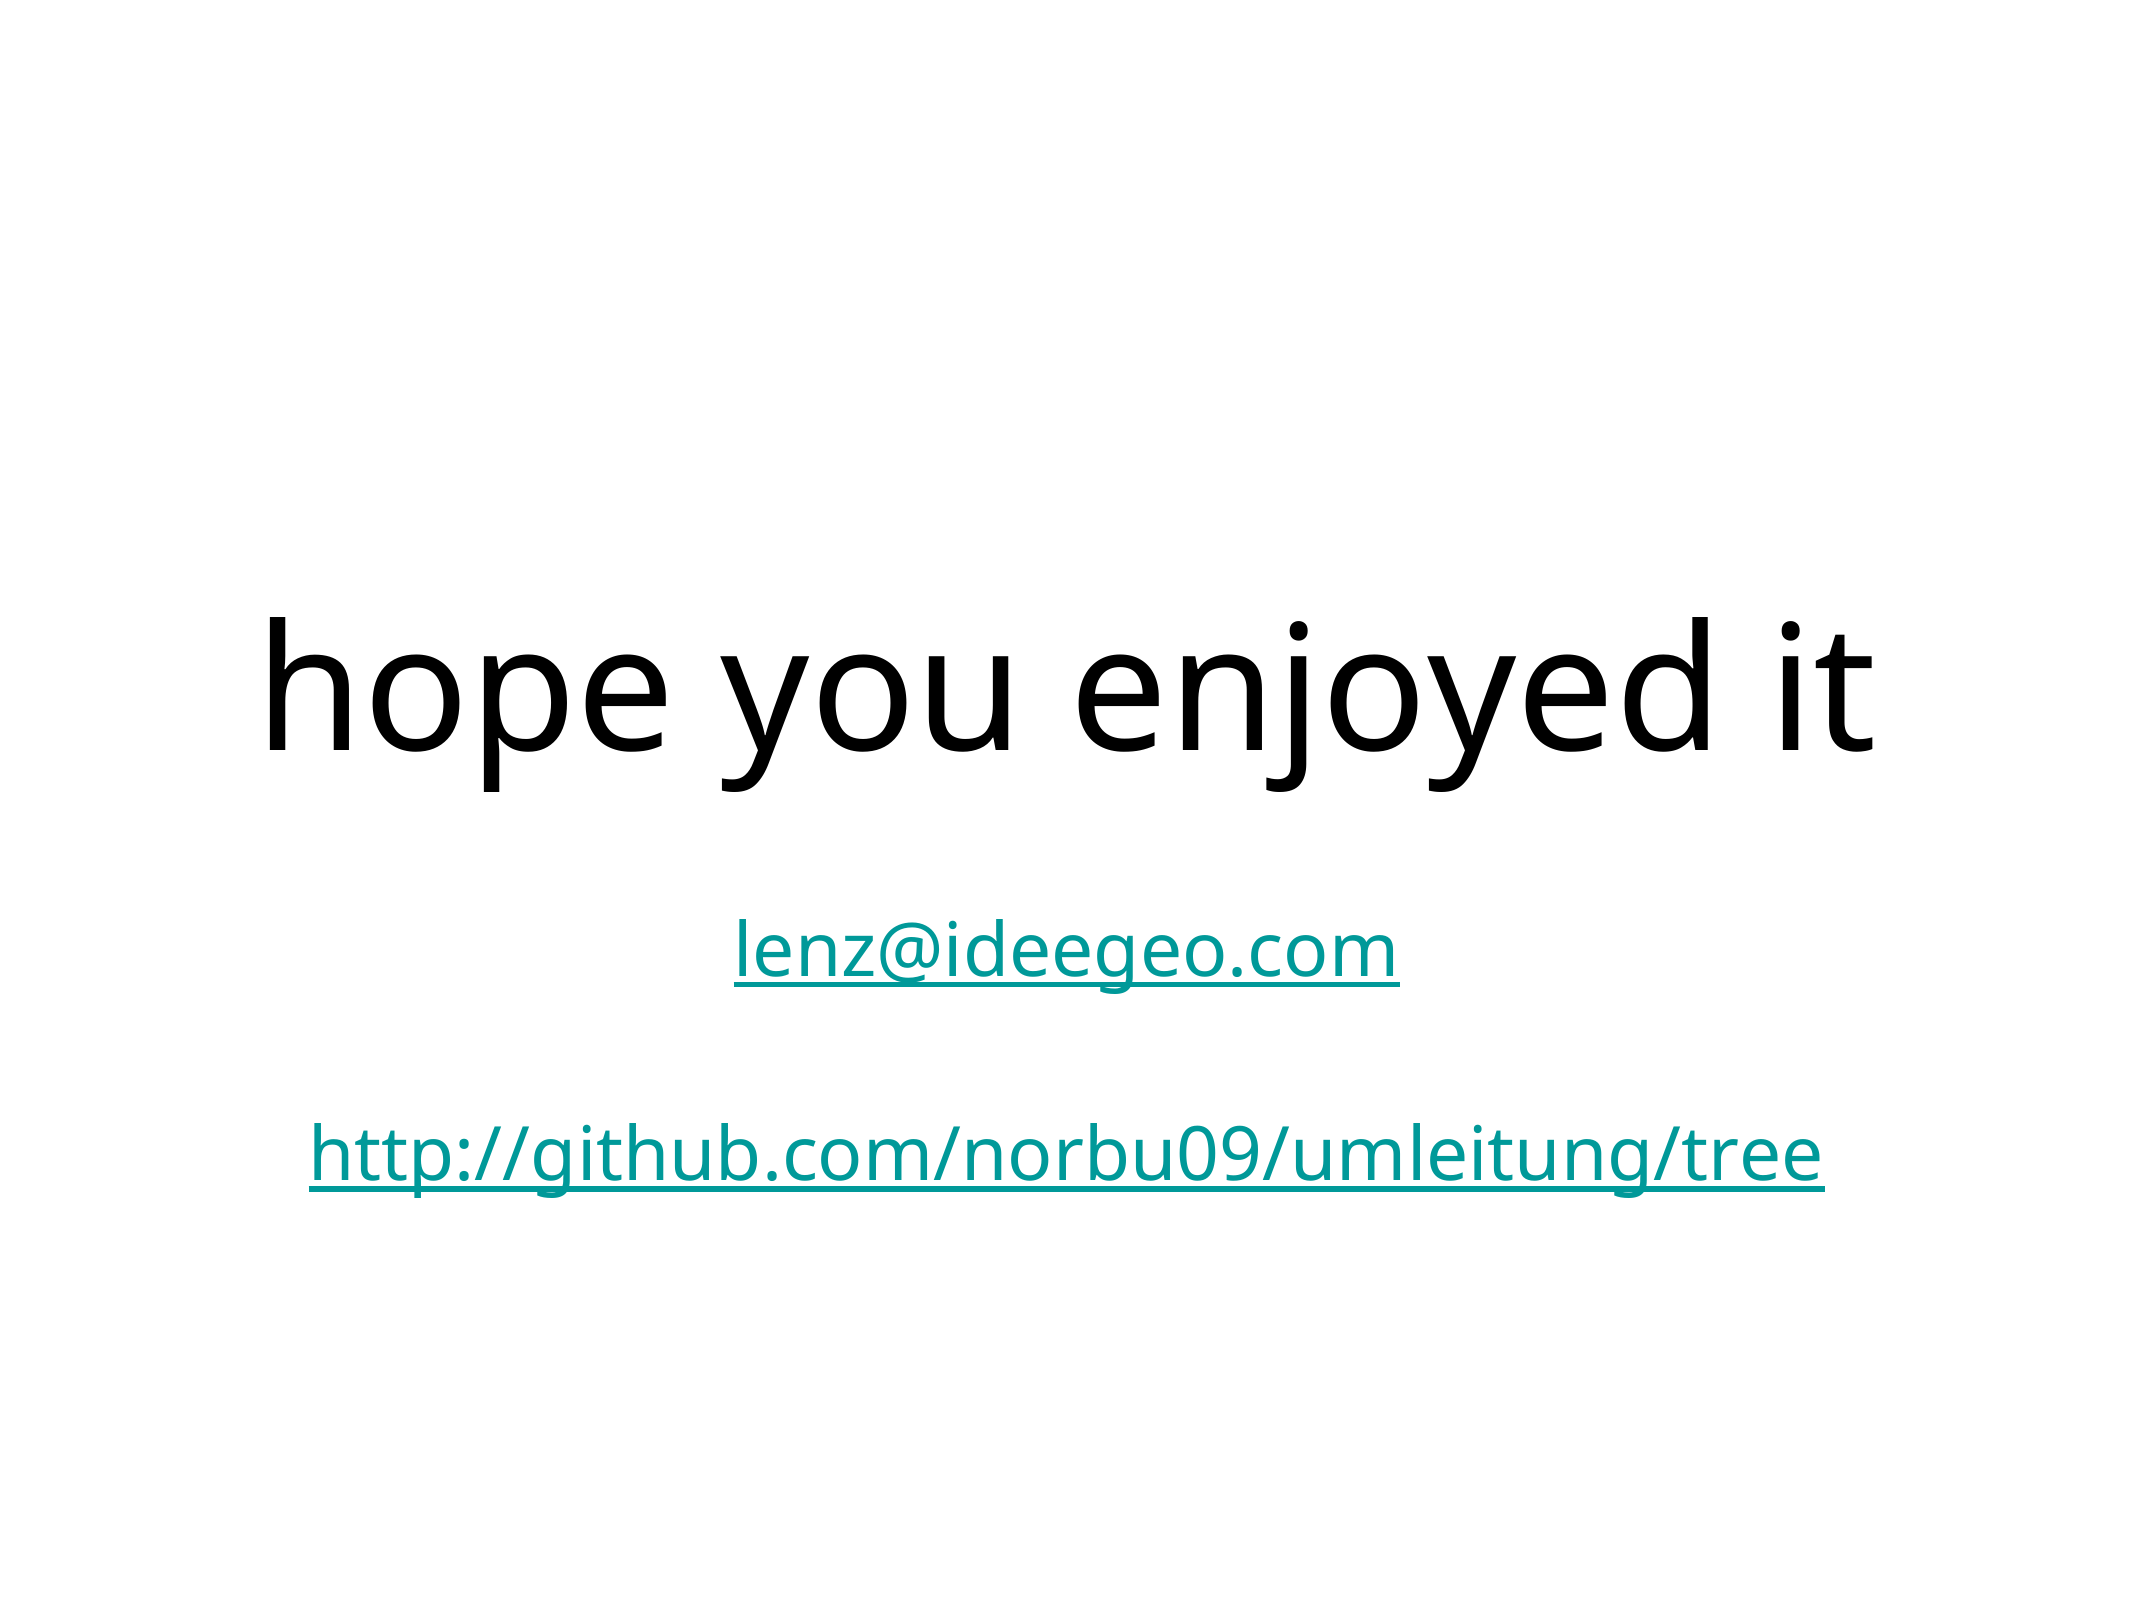

# hope you enjoyed it
lenz@ideegeo.com
http://github.com/norbu09/umleitung/tree